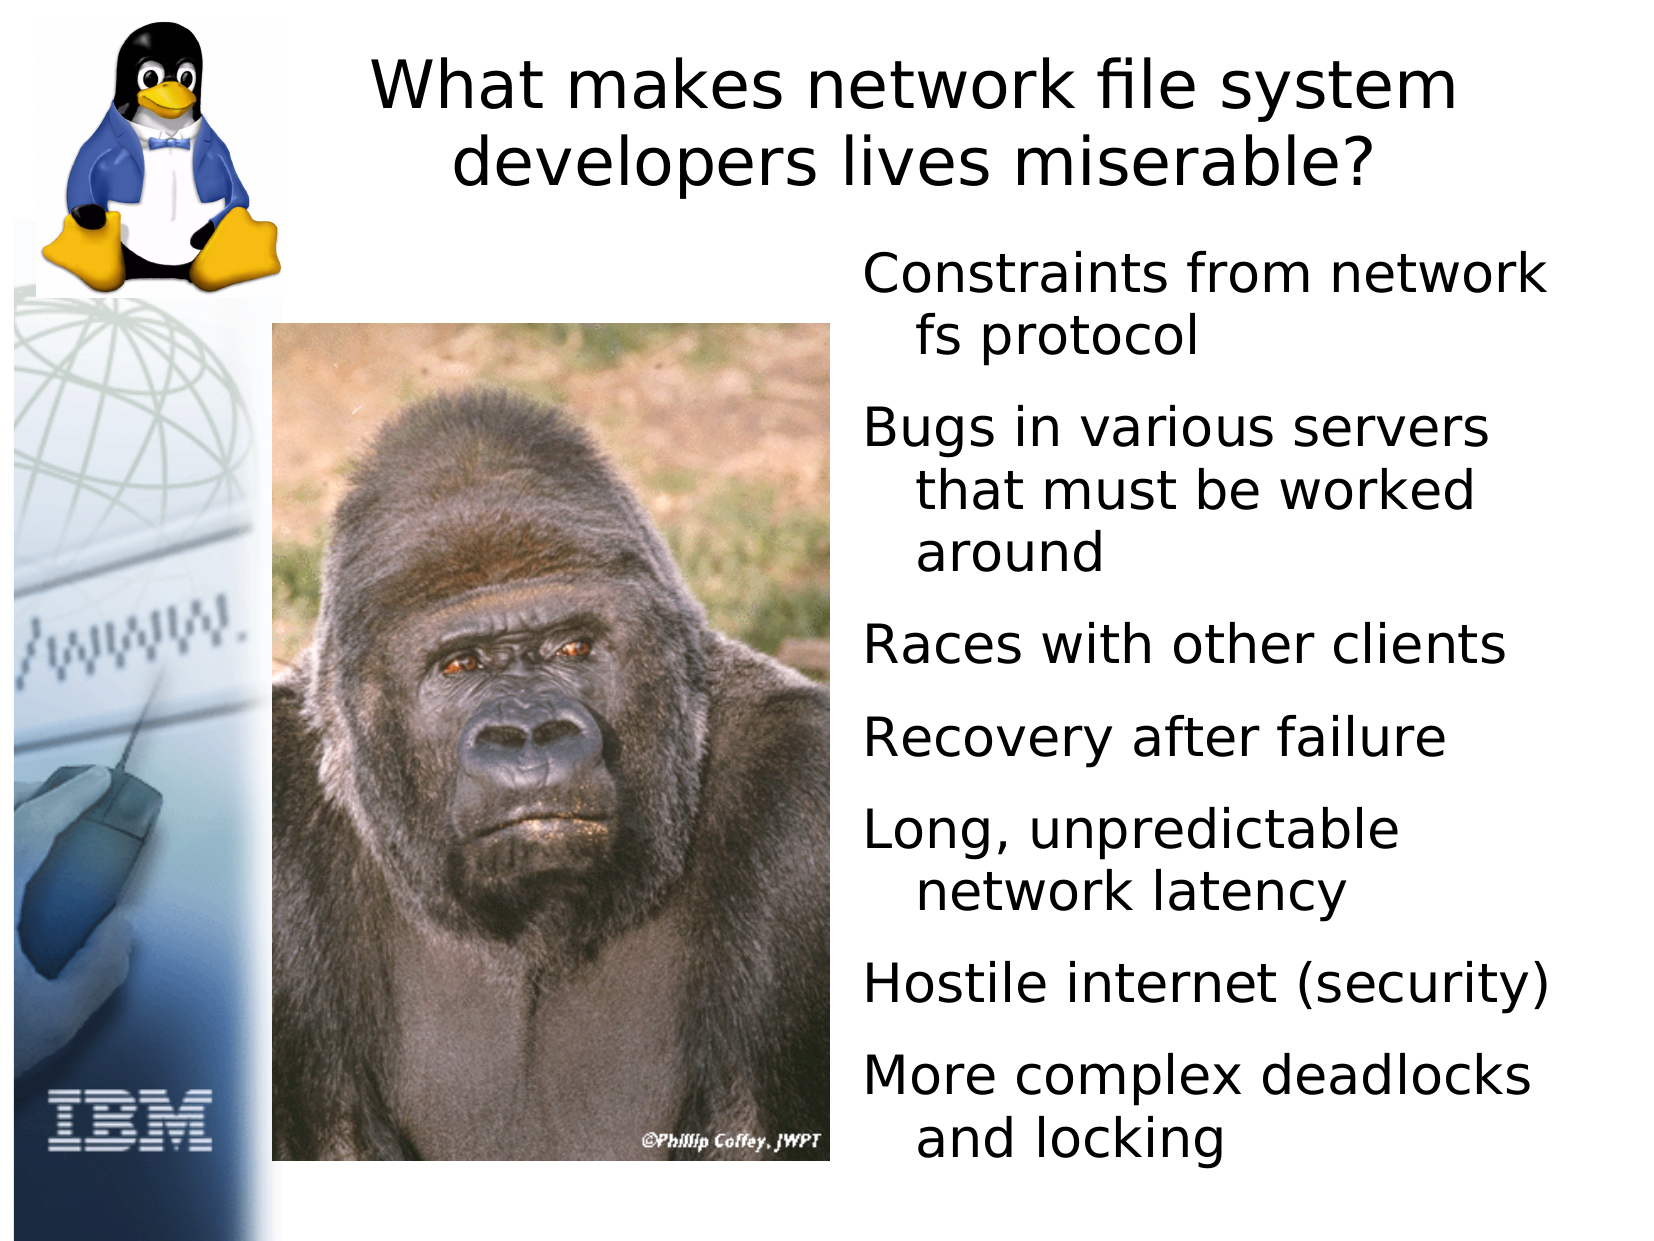

# What makes network file system developers lives miserable?
Constraints from network fs protocol
Bugs in various servers that must be worked around
Races with other clients
Recovery after failure
Long, unpredictable network latency
Hostile internet (security)
More complex deadlocks and locking